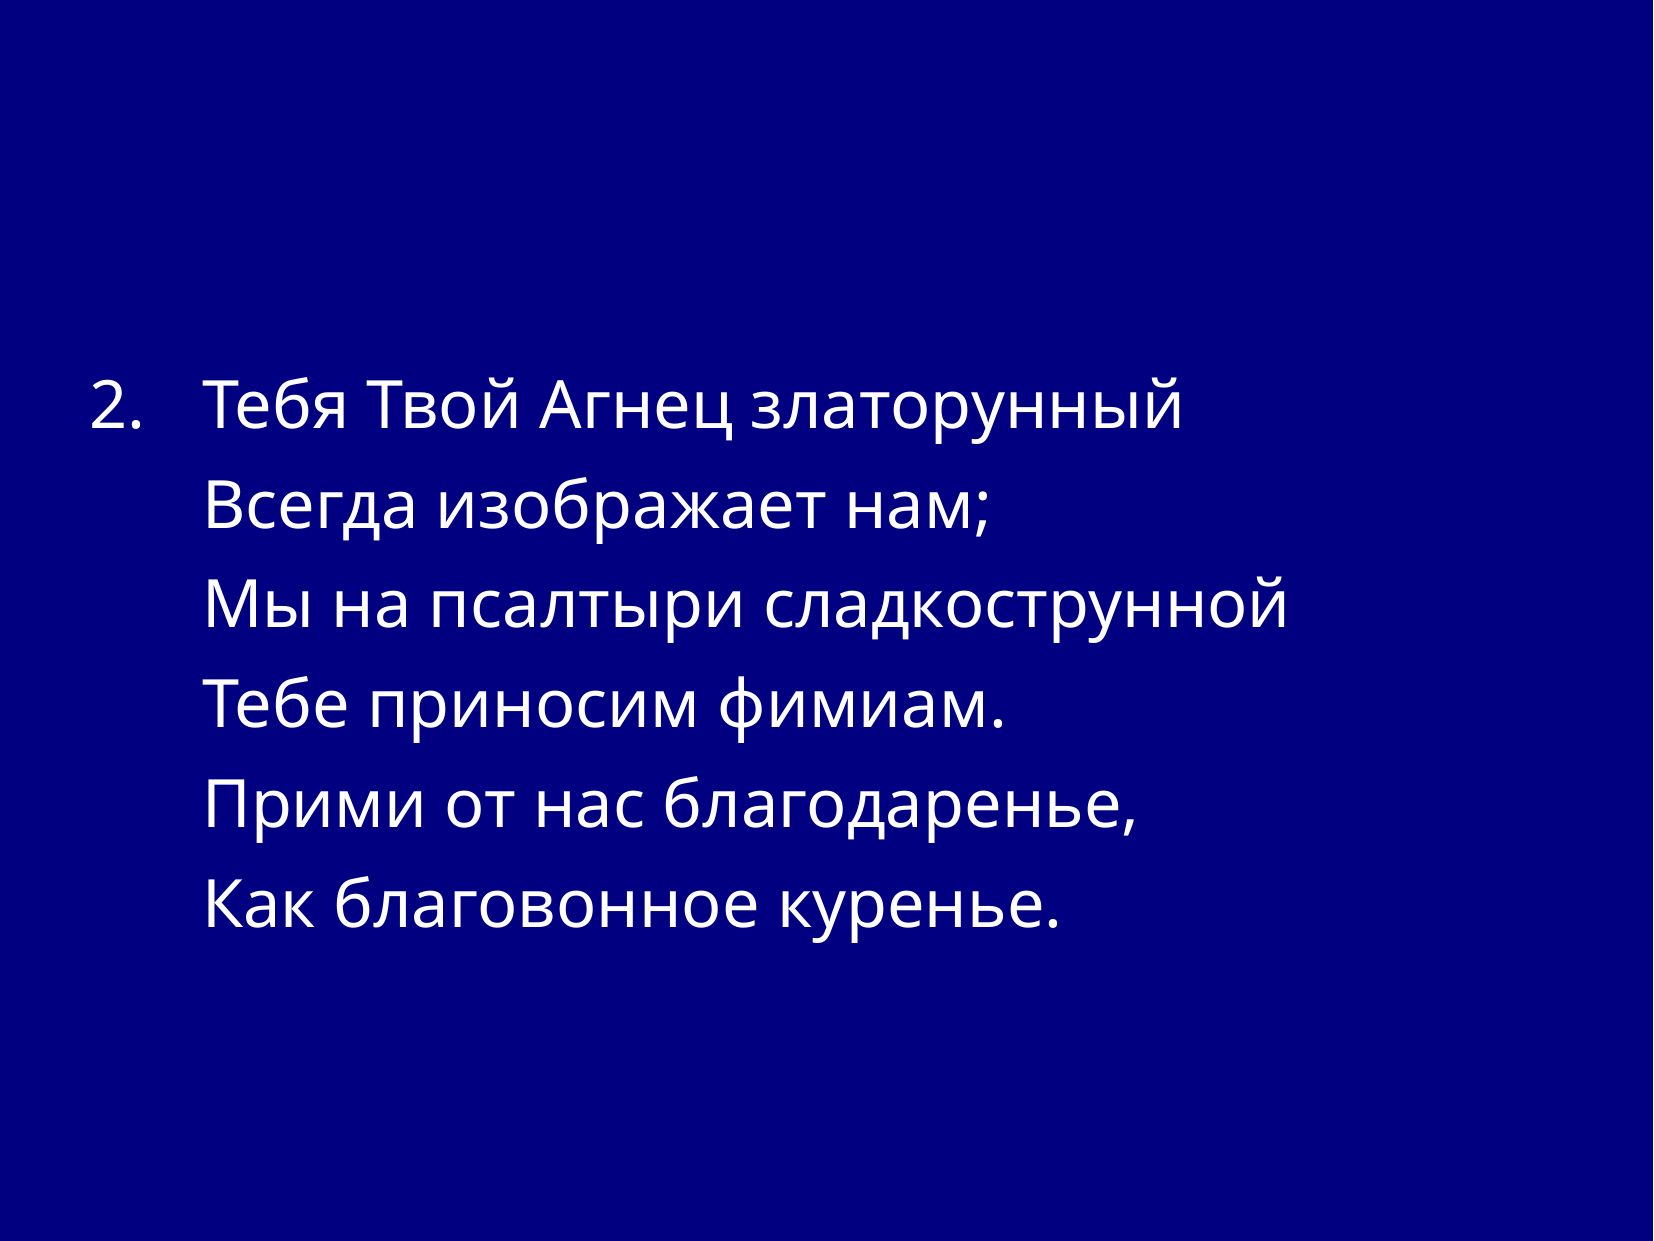

2.	Тебя Твой Агнец златорунный
	Всегда изображает нам;
	Мы на псалтыри сладкострунной
	Тебе приносим фимиам.
	Прими от нас благодаренье,
	Как благовонное куренье.